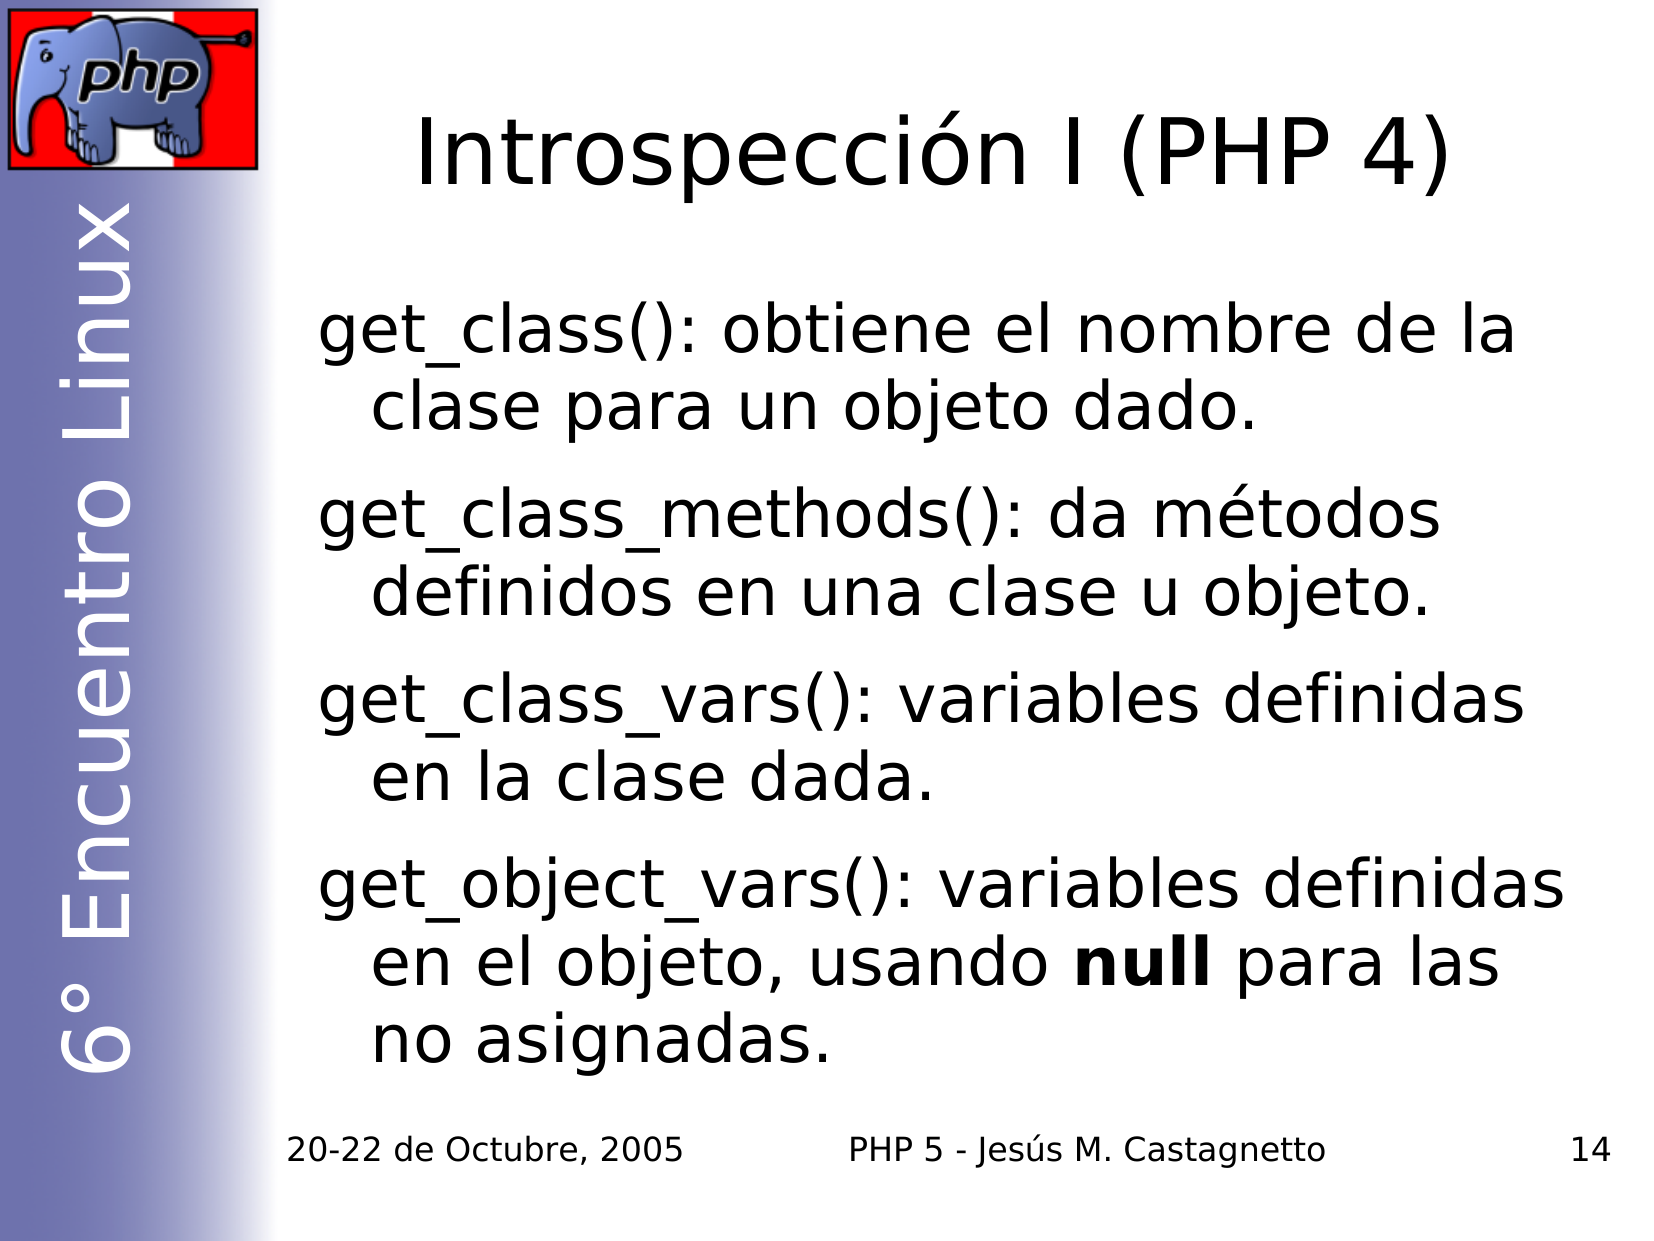

# Introspección I (PHP 4)
get_class(): obtiene el nombre de la clase para un objeto dado.
get_class_methods(): da métodos definidos en una clase u objeto.
get_class_vars(): variables definidas en la clase dada.
get_object_vars(): variables definidas en el objeto, usando null para las no asignadas.
20-22 de Octubre, 2005
PHP 5 - Jesús M. Castagnetto
14